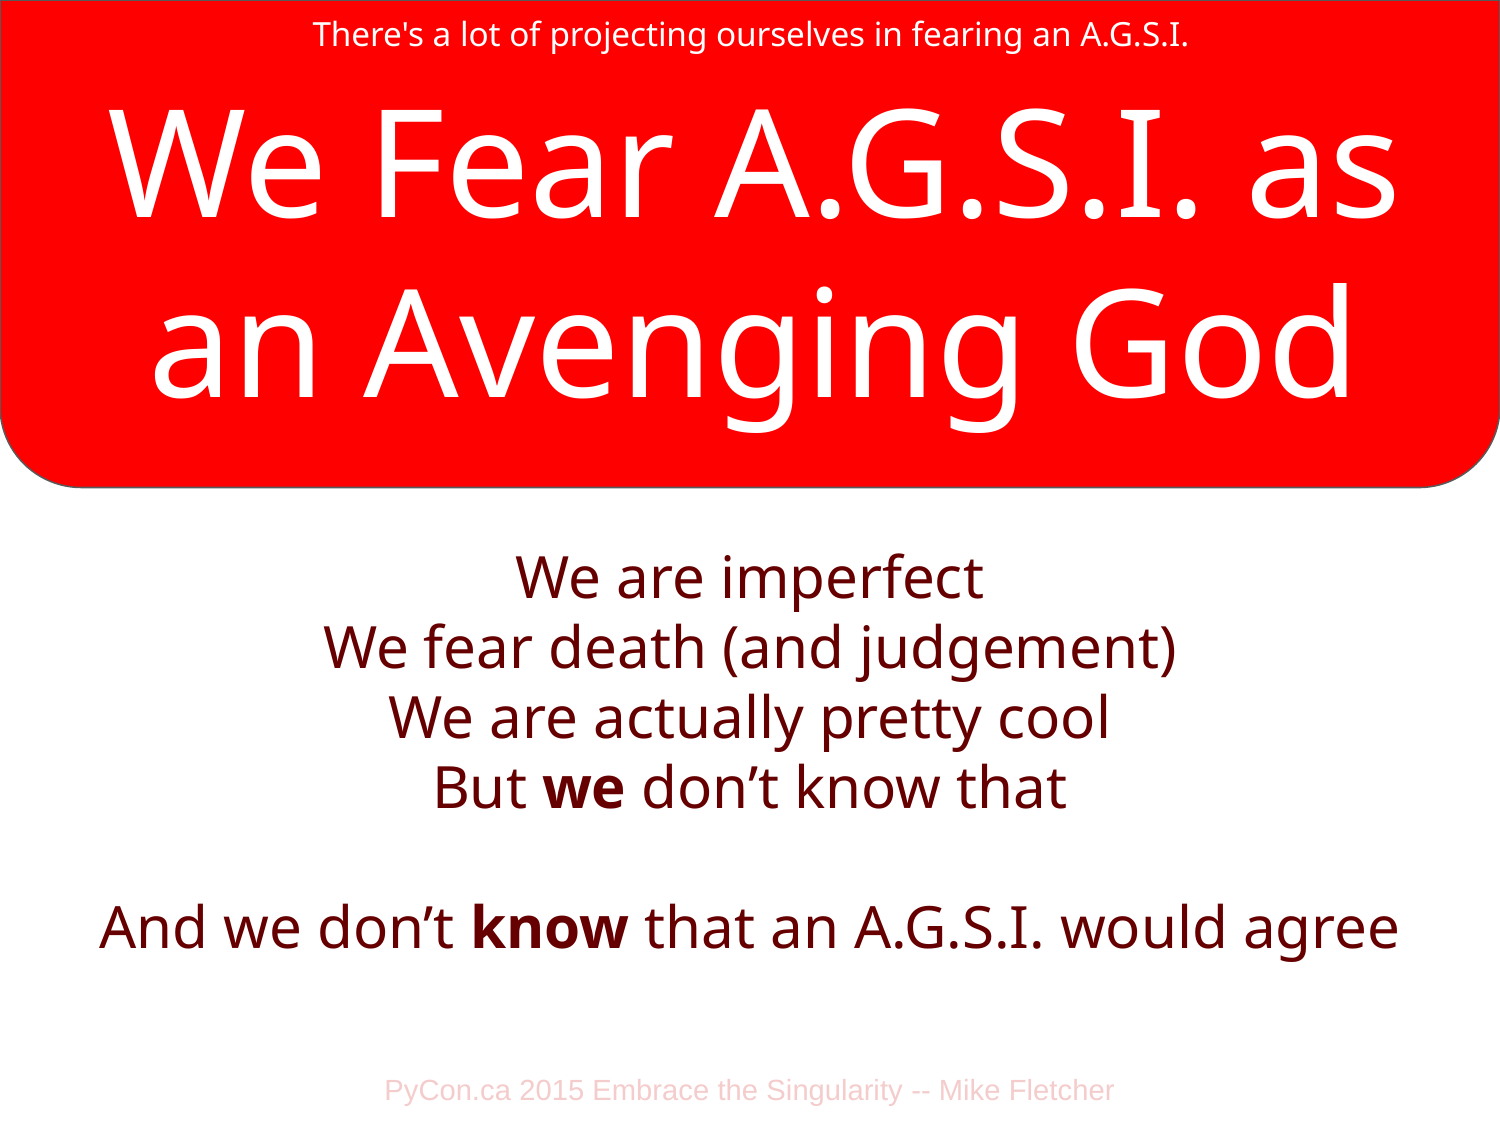

There's a lot of projecting ourselves in fearing an A.G.S.I.
# We Fear A.G.S.I. as an Avenging God
We are imperfect
We fear death (and judgement)
We are actually pretty cool
But we don’t know that
And we don’t know that an A.G.S.I. would agree